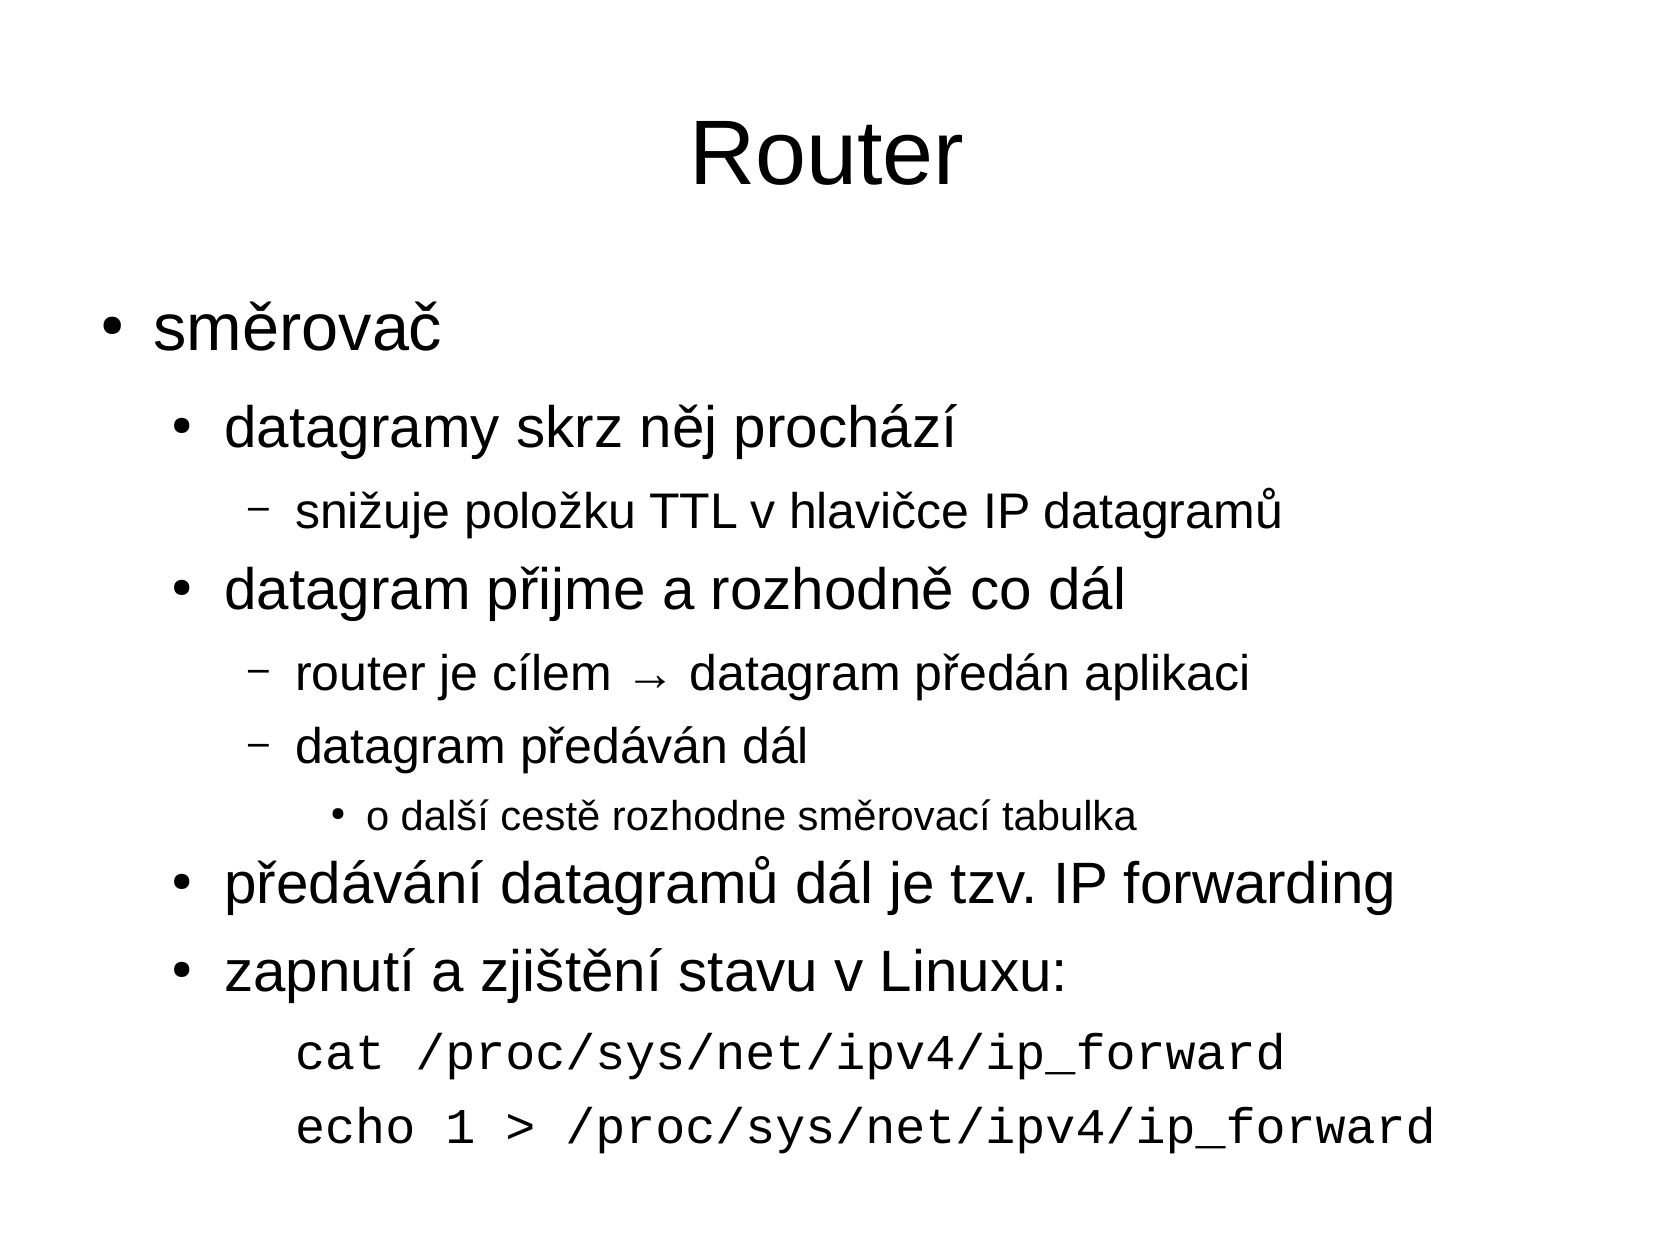

# Router
směrovač
datagramy skrz něj prochází
snižuje položku TTL v hlavičce IP datagramů
datagram přijme a rozhodně co dál
router je cílem → datagram předán aplikaci
datagram předáván dál
o další cestě rozhodne směrovací tabulka
předávání datagramů dál je tzv. IP forwarding
zapnutí a zjištění stavu v Linuxu:
cat /proc/sys/net/ipv4/ip_forward
echo 1 > /proc/sys/net/ipv4/ip_forward